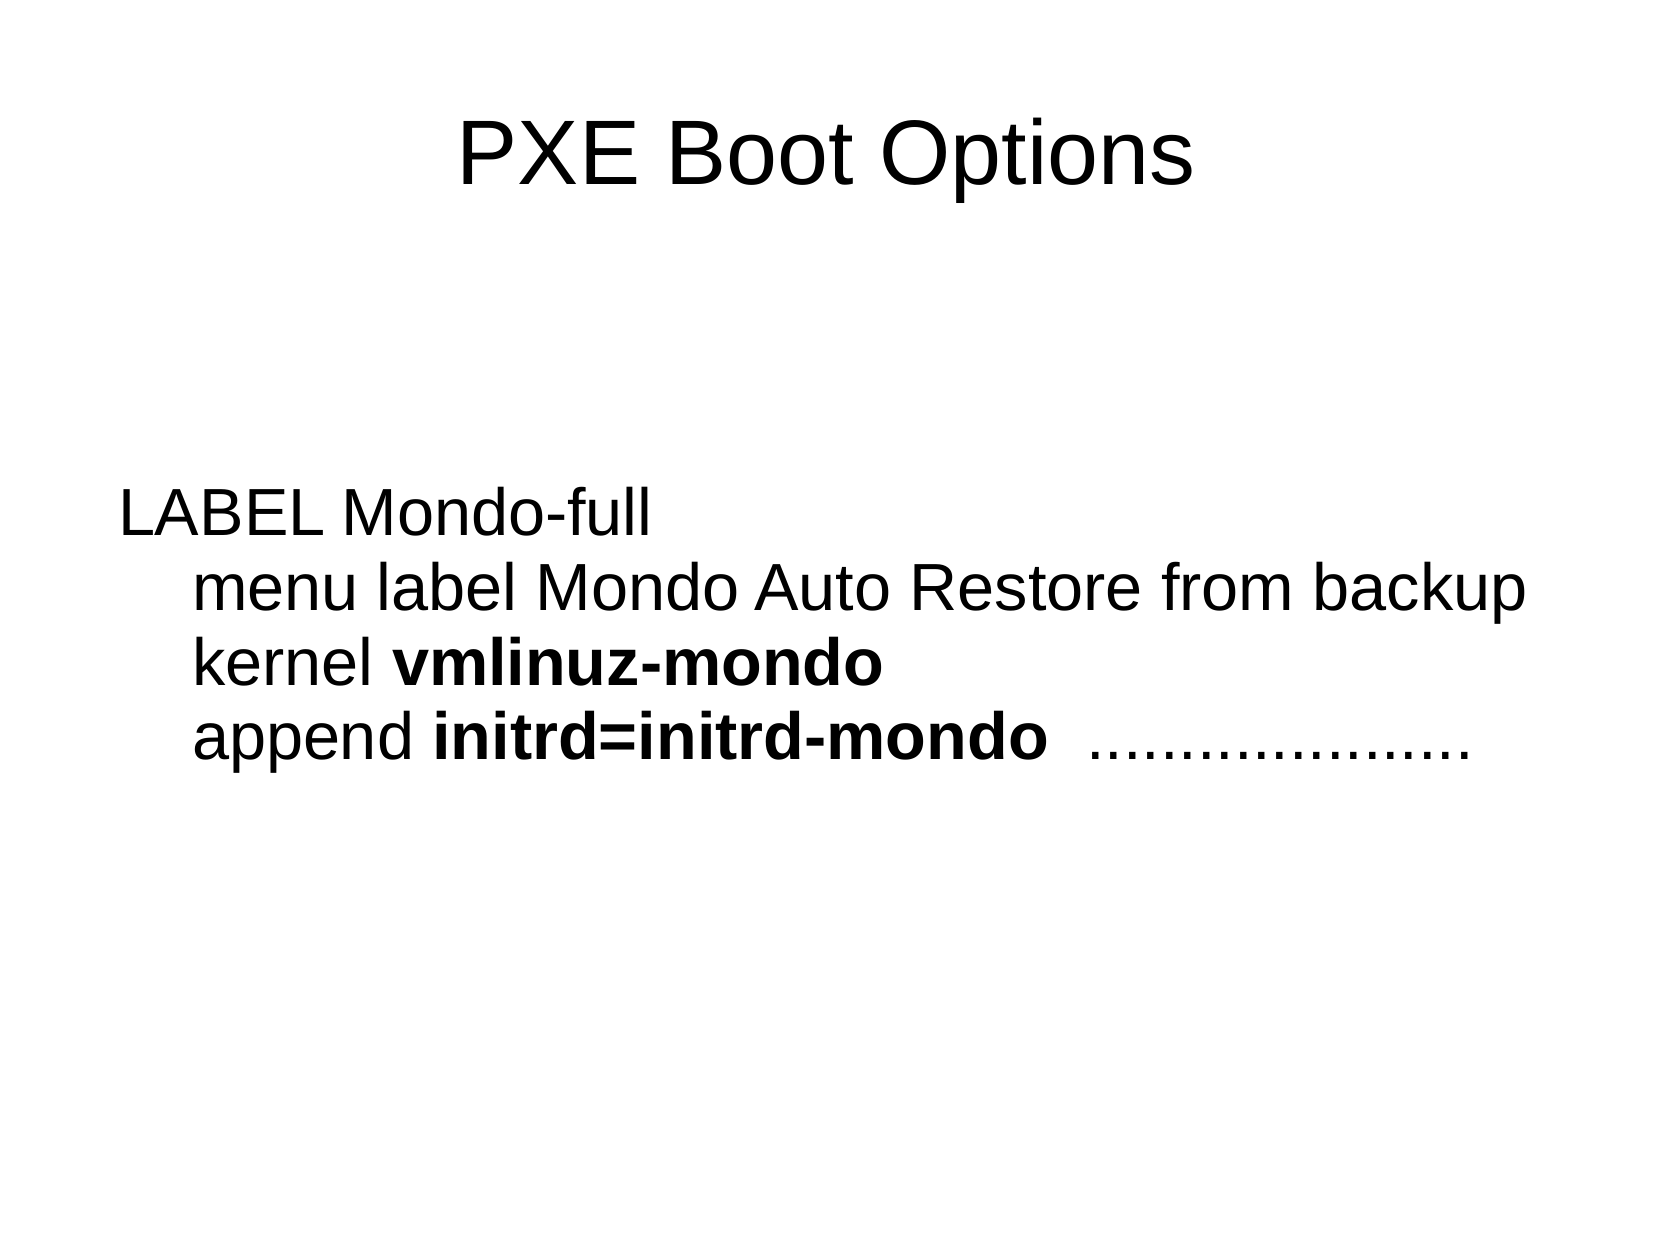

PXE Boot Options
# LABEL Mondo-full
 menu label Mondo Auto Restore from backup
 kernel vmlinuz-mondo
 append initrd=initrd-mondo .....................